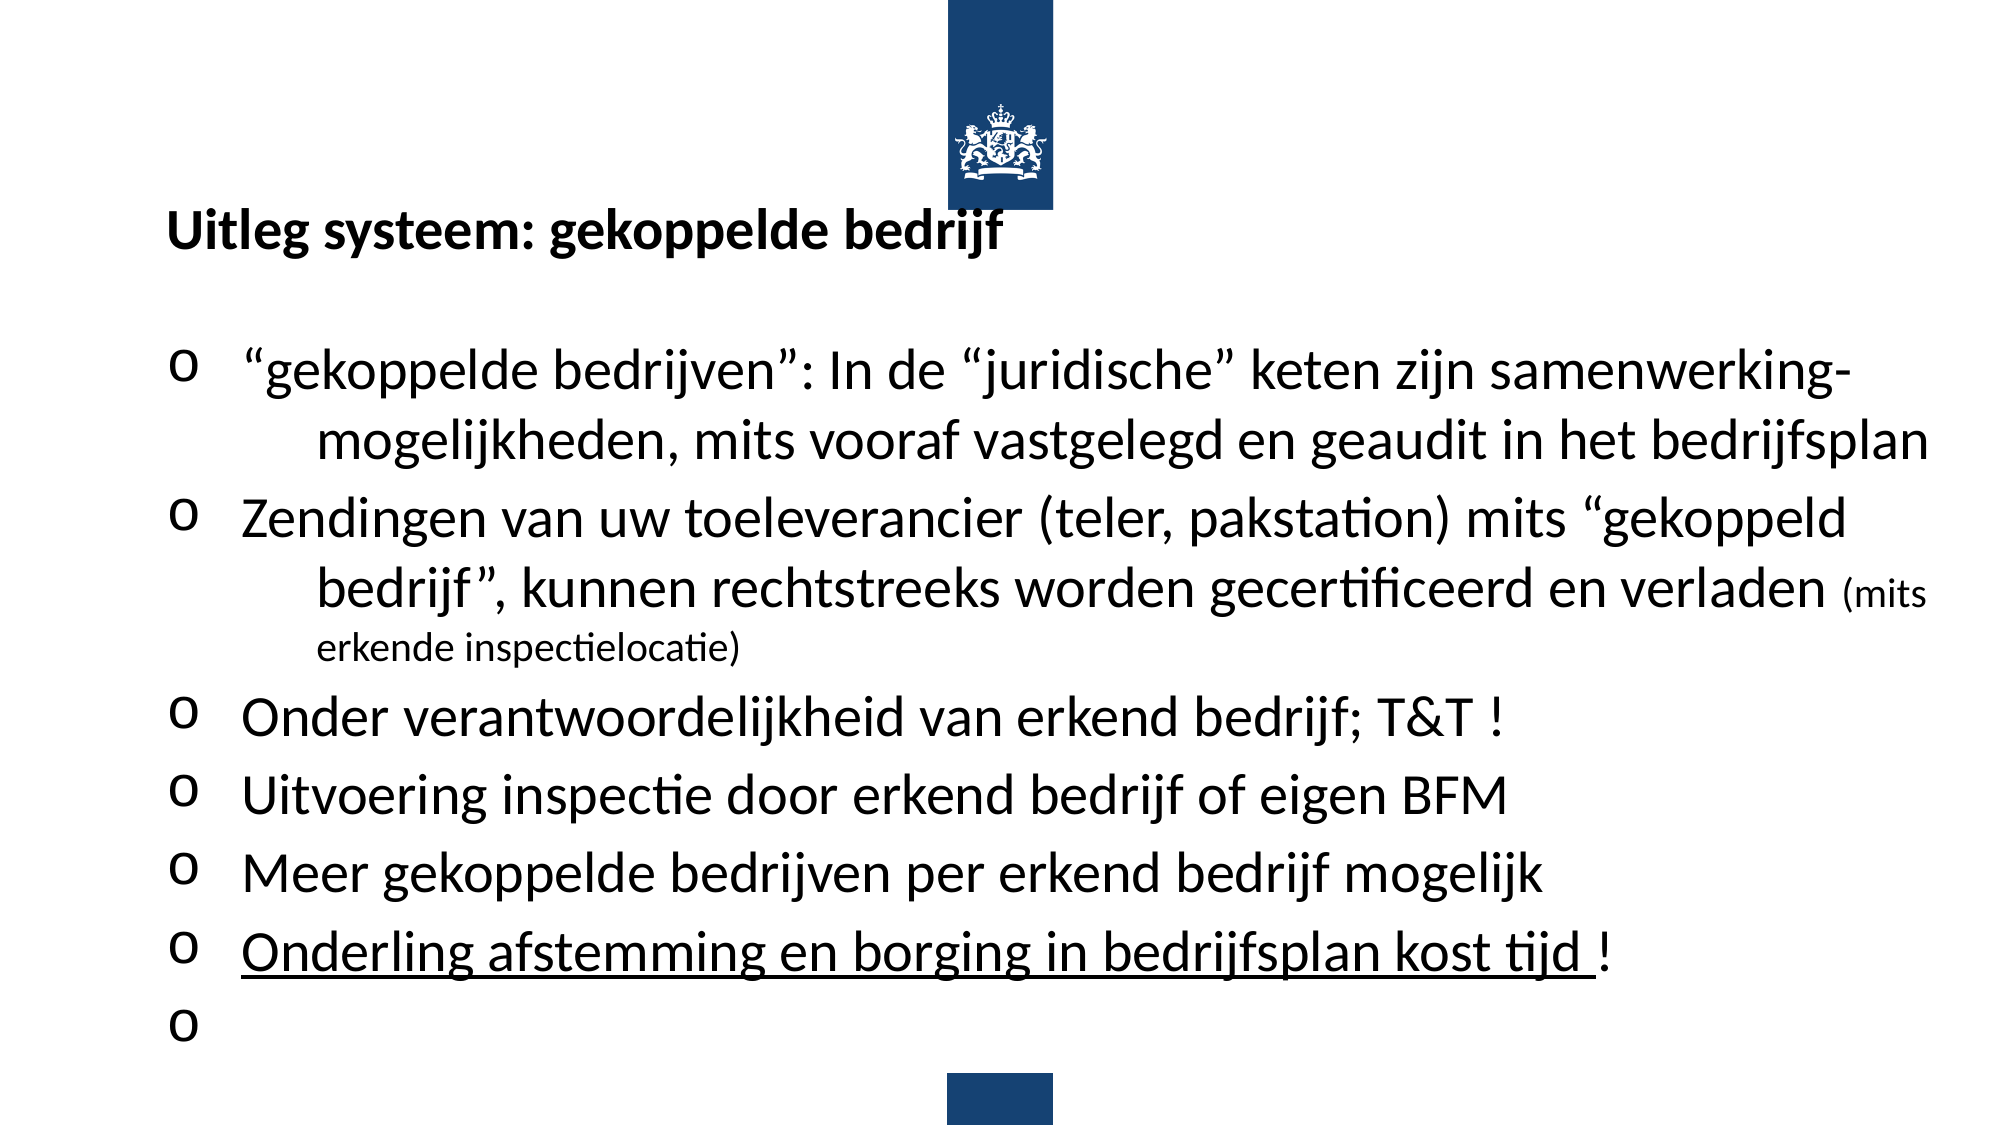

Uitleg systeem: gekoppelde bedrijf
“gekoppelde bedrijven”: In de “juridische” keten zijn samenwerking-mogelijkheden, mits vooraf vastgelegd en geaudit in het bedrijfsplan
Zendingen van uw toeleverancier (teler, pakstation) mits “gekoppeld bedrijf”, kunnen rechtstreeks worden gecertificeerd en verladen (mits erkende inspectielocatie)
Onder verantwoordelijkheid van erkend bedrijf; T&T !
Uitvoering inspectie door erkend bedrijf of eigen BFM
Meer gekoppelde bedrijven per erkend bedrijf mogelijk
Onderling afstemming en borging in bedrijfsplan kost tijd !
#